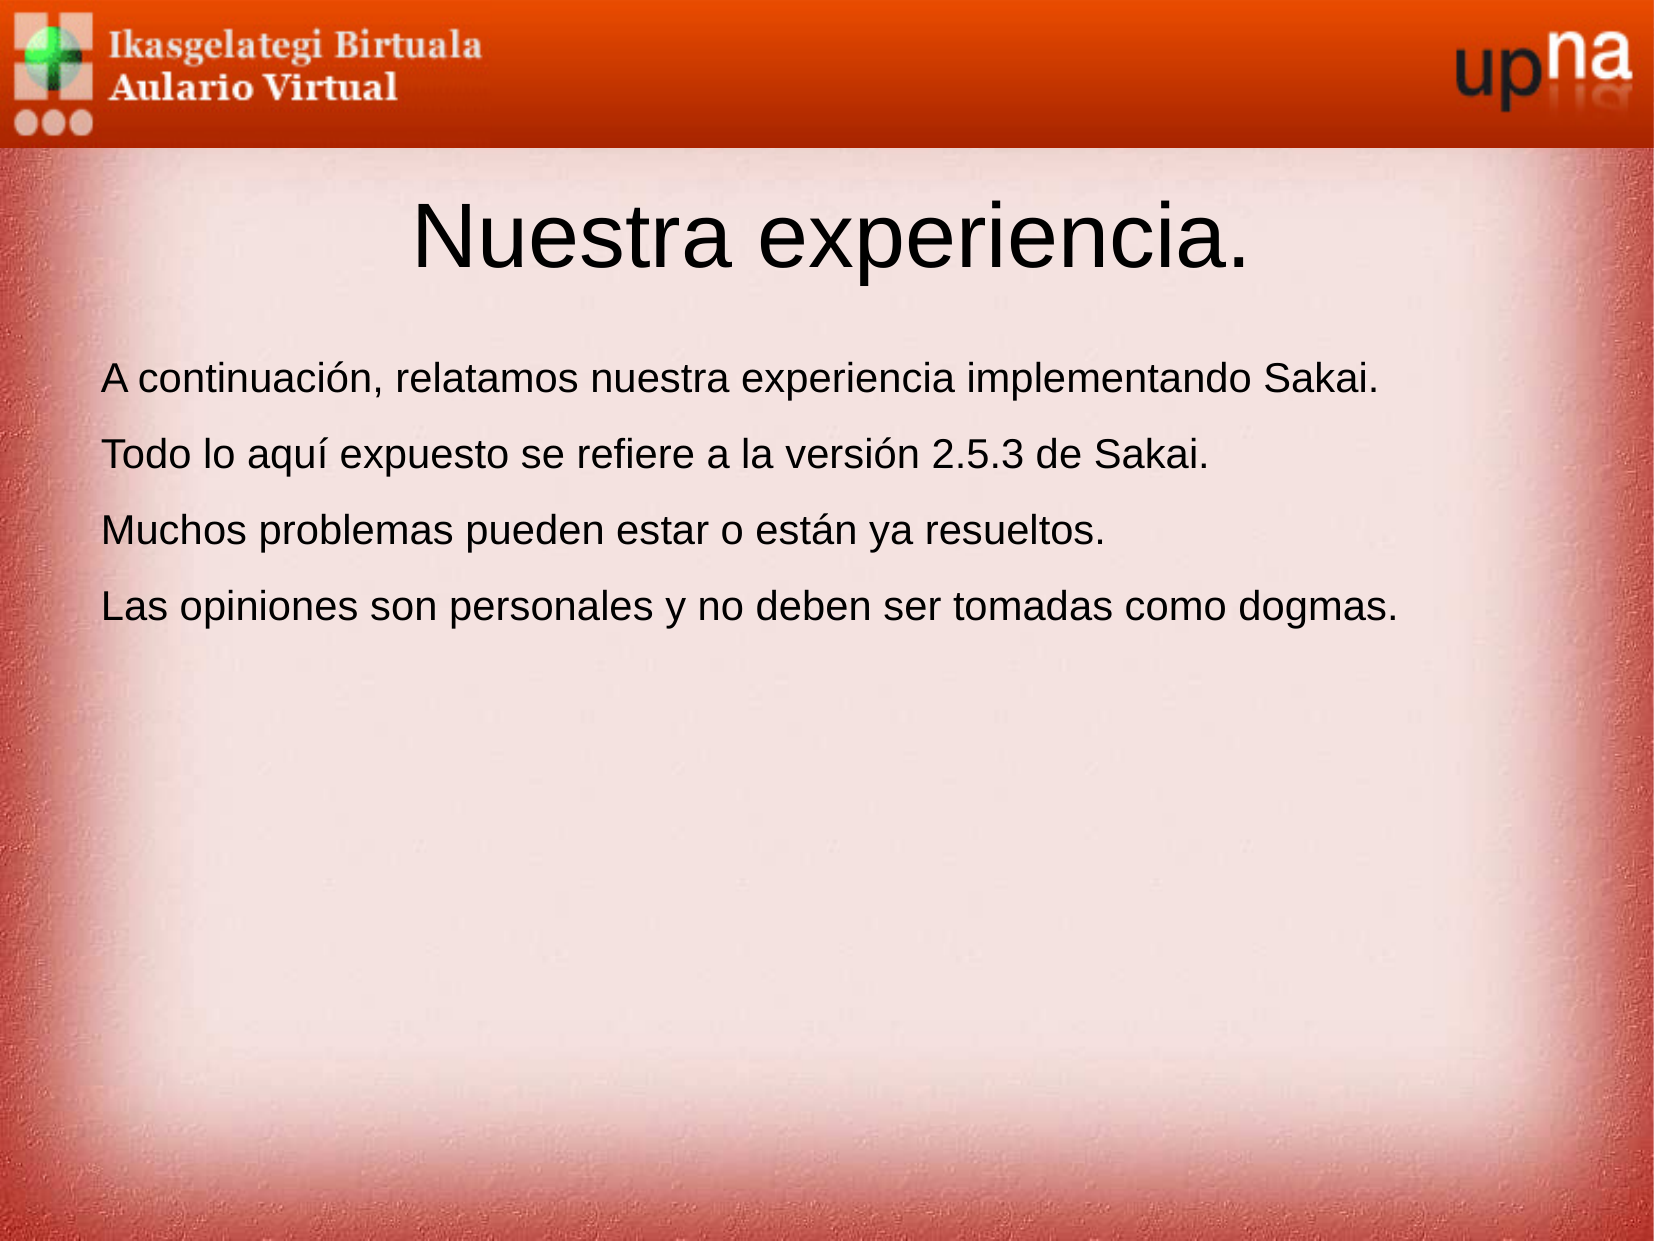

# Nuestra experiencia.
A continuación, relatamos nuestra experiencia implementando Sakai.
Todo lo aquí expuesto se refiere a la versión 2.5.3 de Sakai.
Muchos problemas pueden estar o están ya resueltos.
Las opiniones son personales y no deben ser tomadas como dogmas.